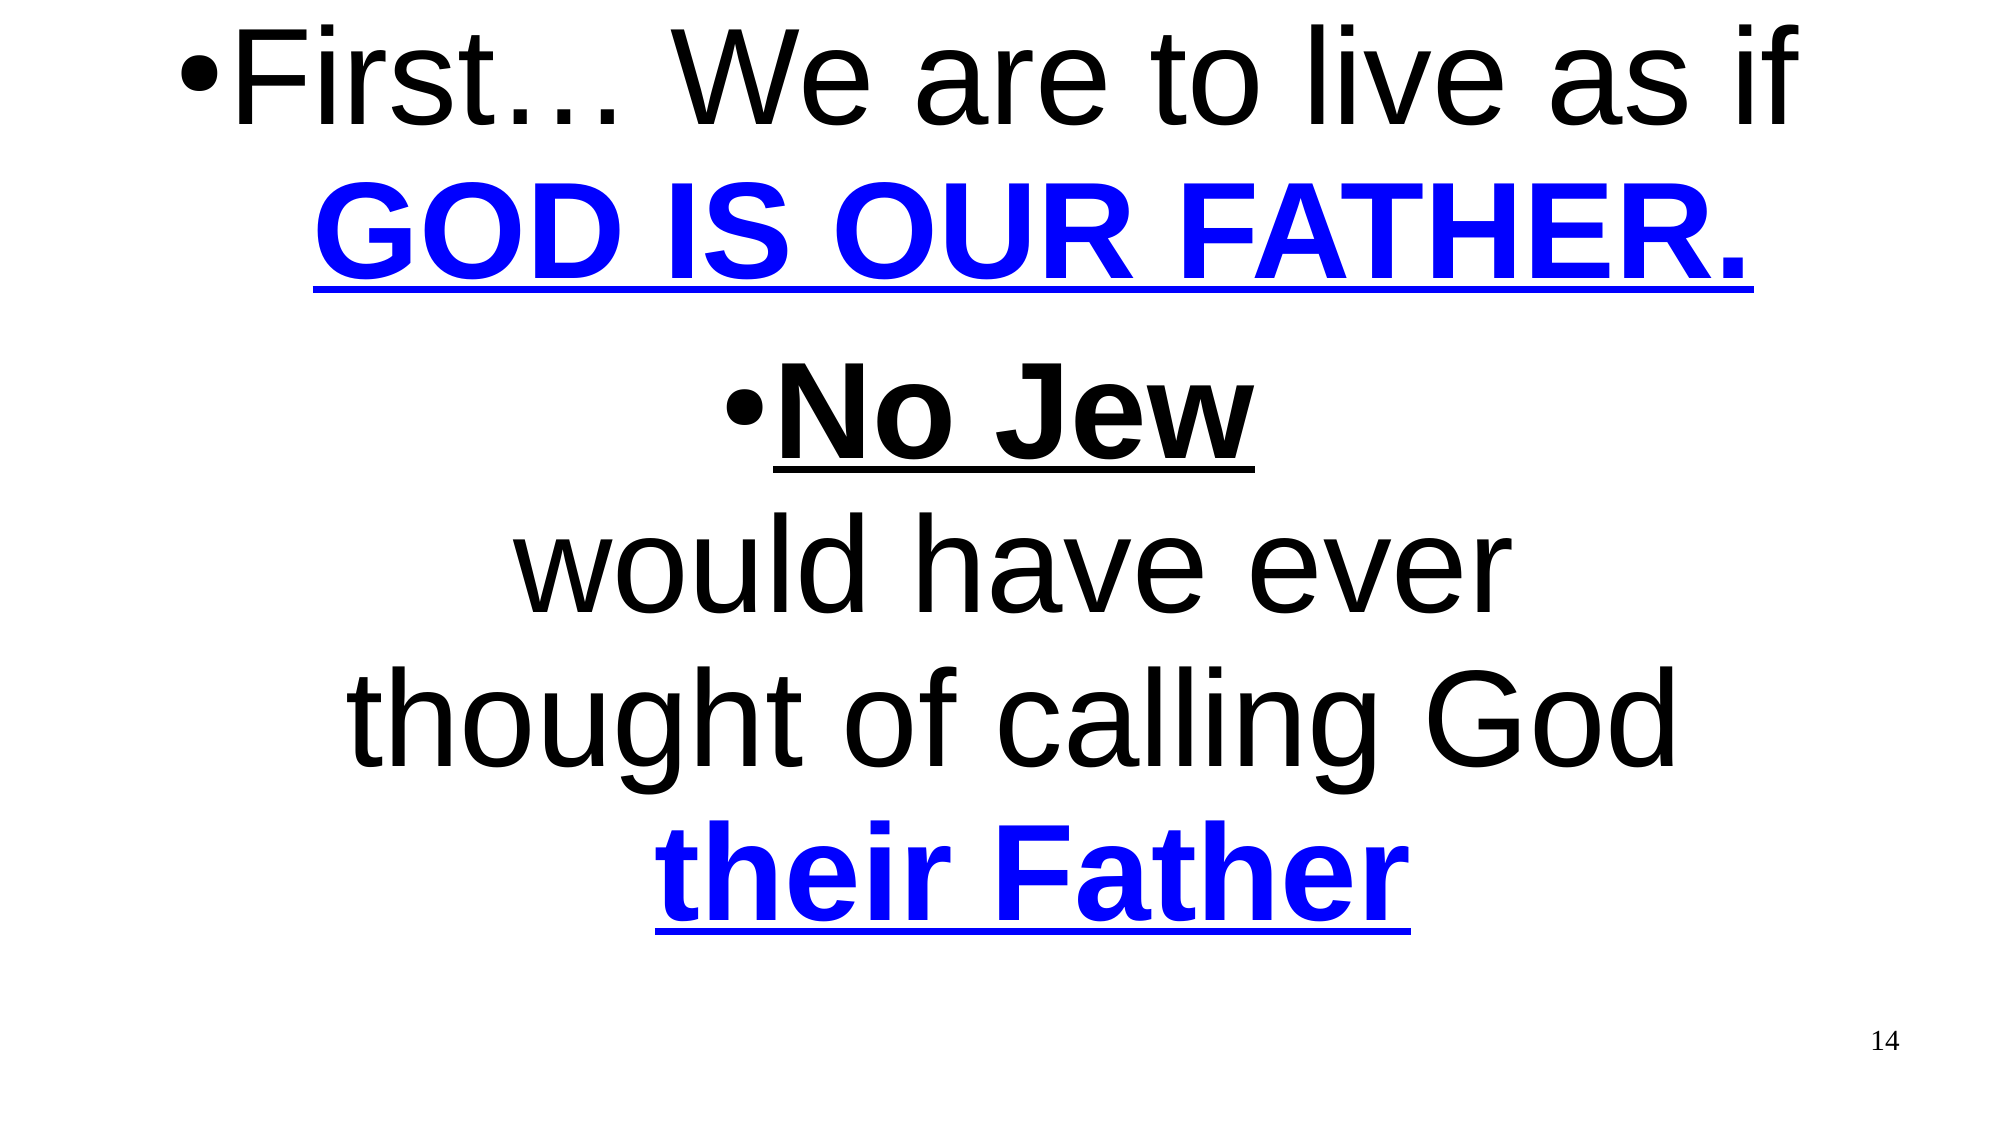

# First… We are to live as if  GOD IS OUR FATHER.
No Jew
would have ever
thought of calling God
their Father
14